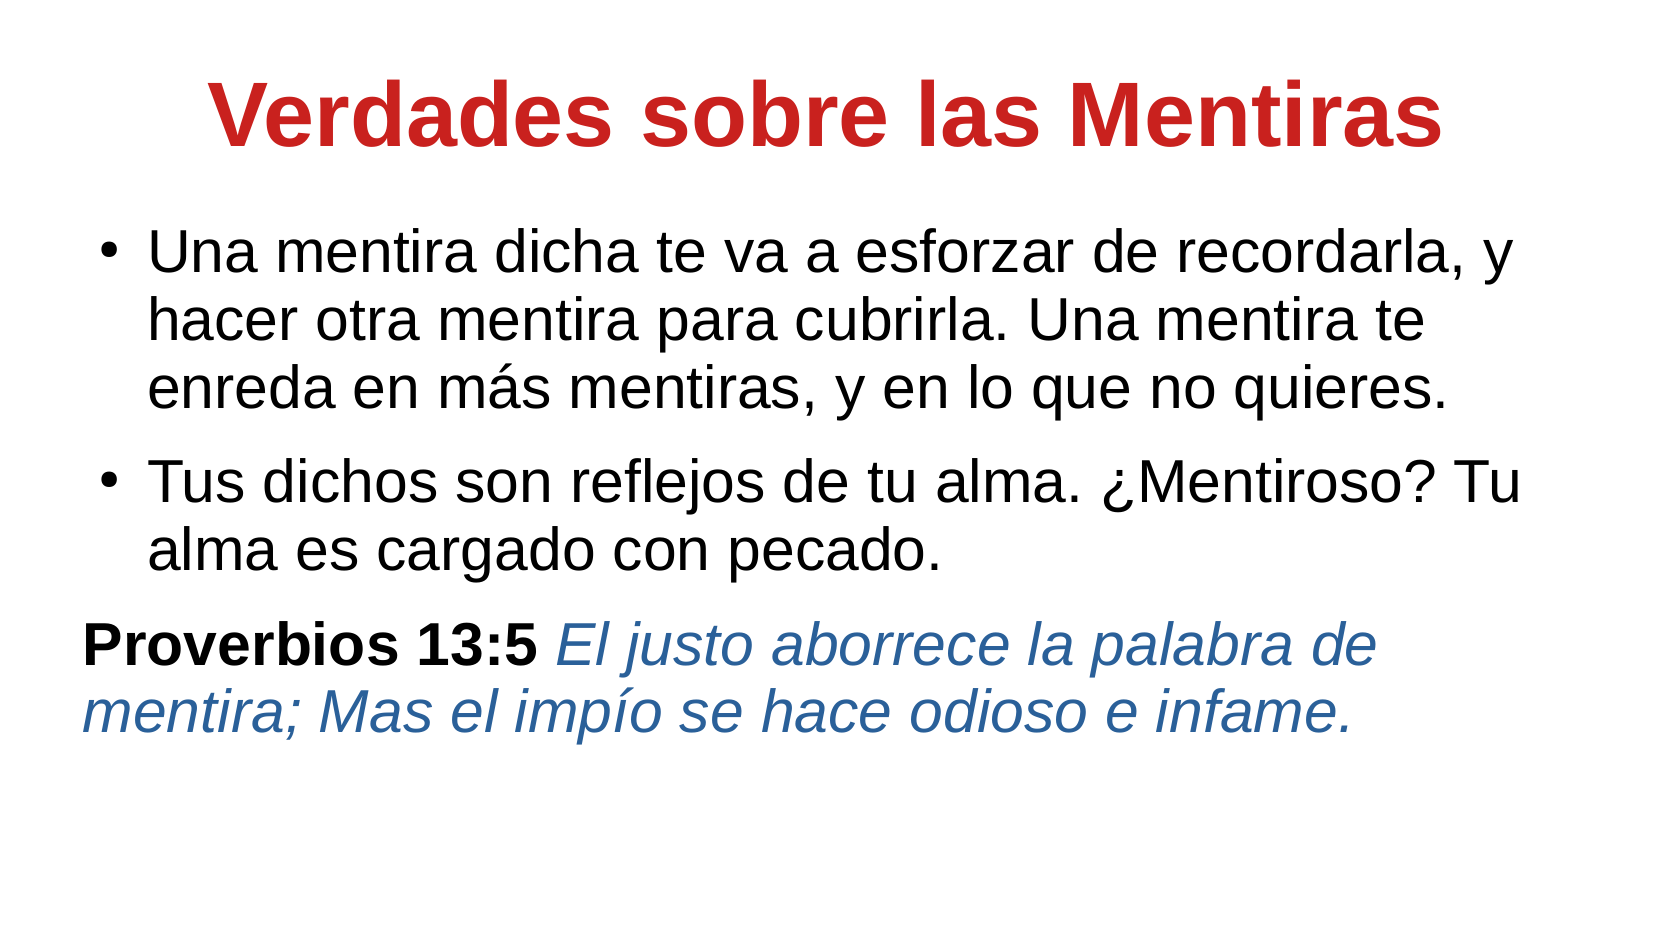

# Verdades sobre las Mentiras
Una mentira dicha te va a esforzar de recordarla, y hacer otra mentira para cubrirla. Una mentira te enreda en más mentiras, y en lo que no quieres.
Tus dichos son reflejos de tu alma. ¿Mentiroso? Tu alma es cargado con pecado.
Proverbios 13:5 El justo aborrece la palabra de mentira; Mas el impío se hace odioso e infame.